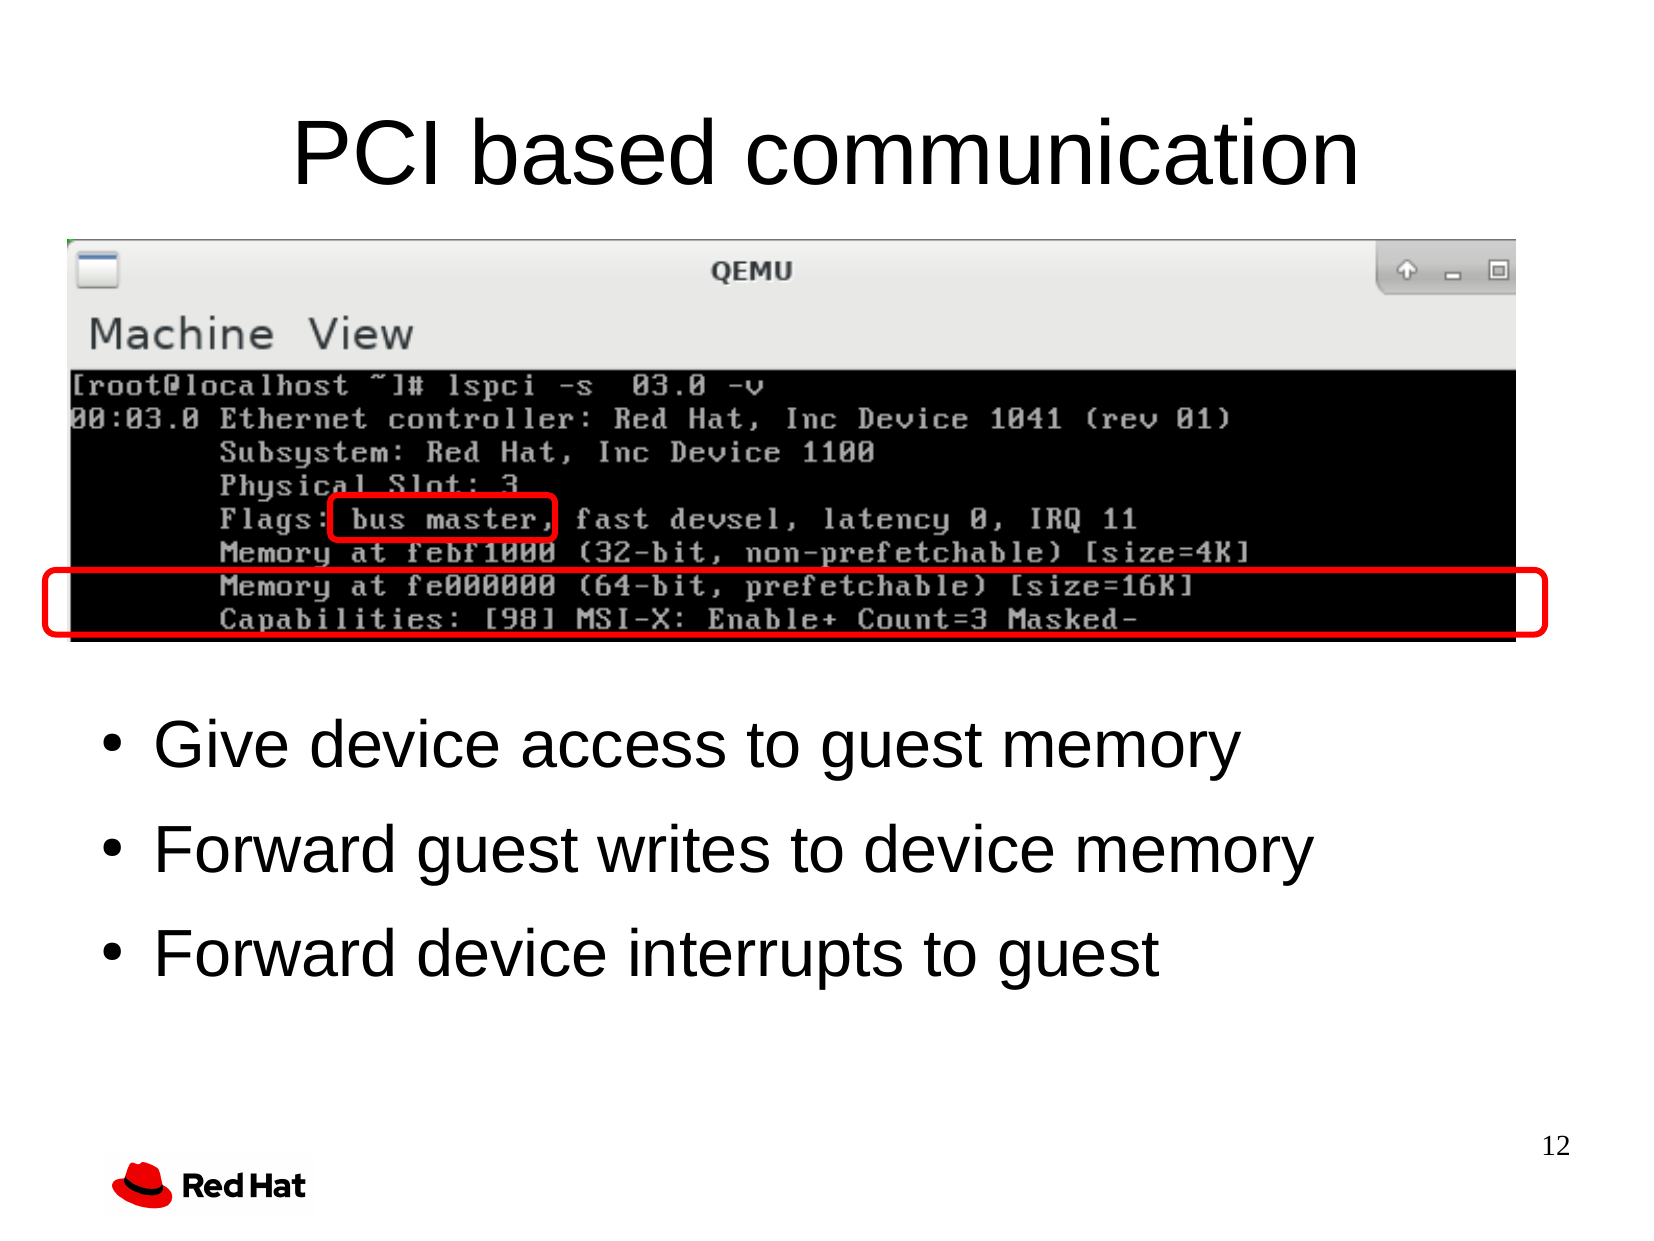

# PCI based communication
Give device access to guest memory
Forward guest writes to device memory
Forward device interrupts to guest
12